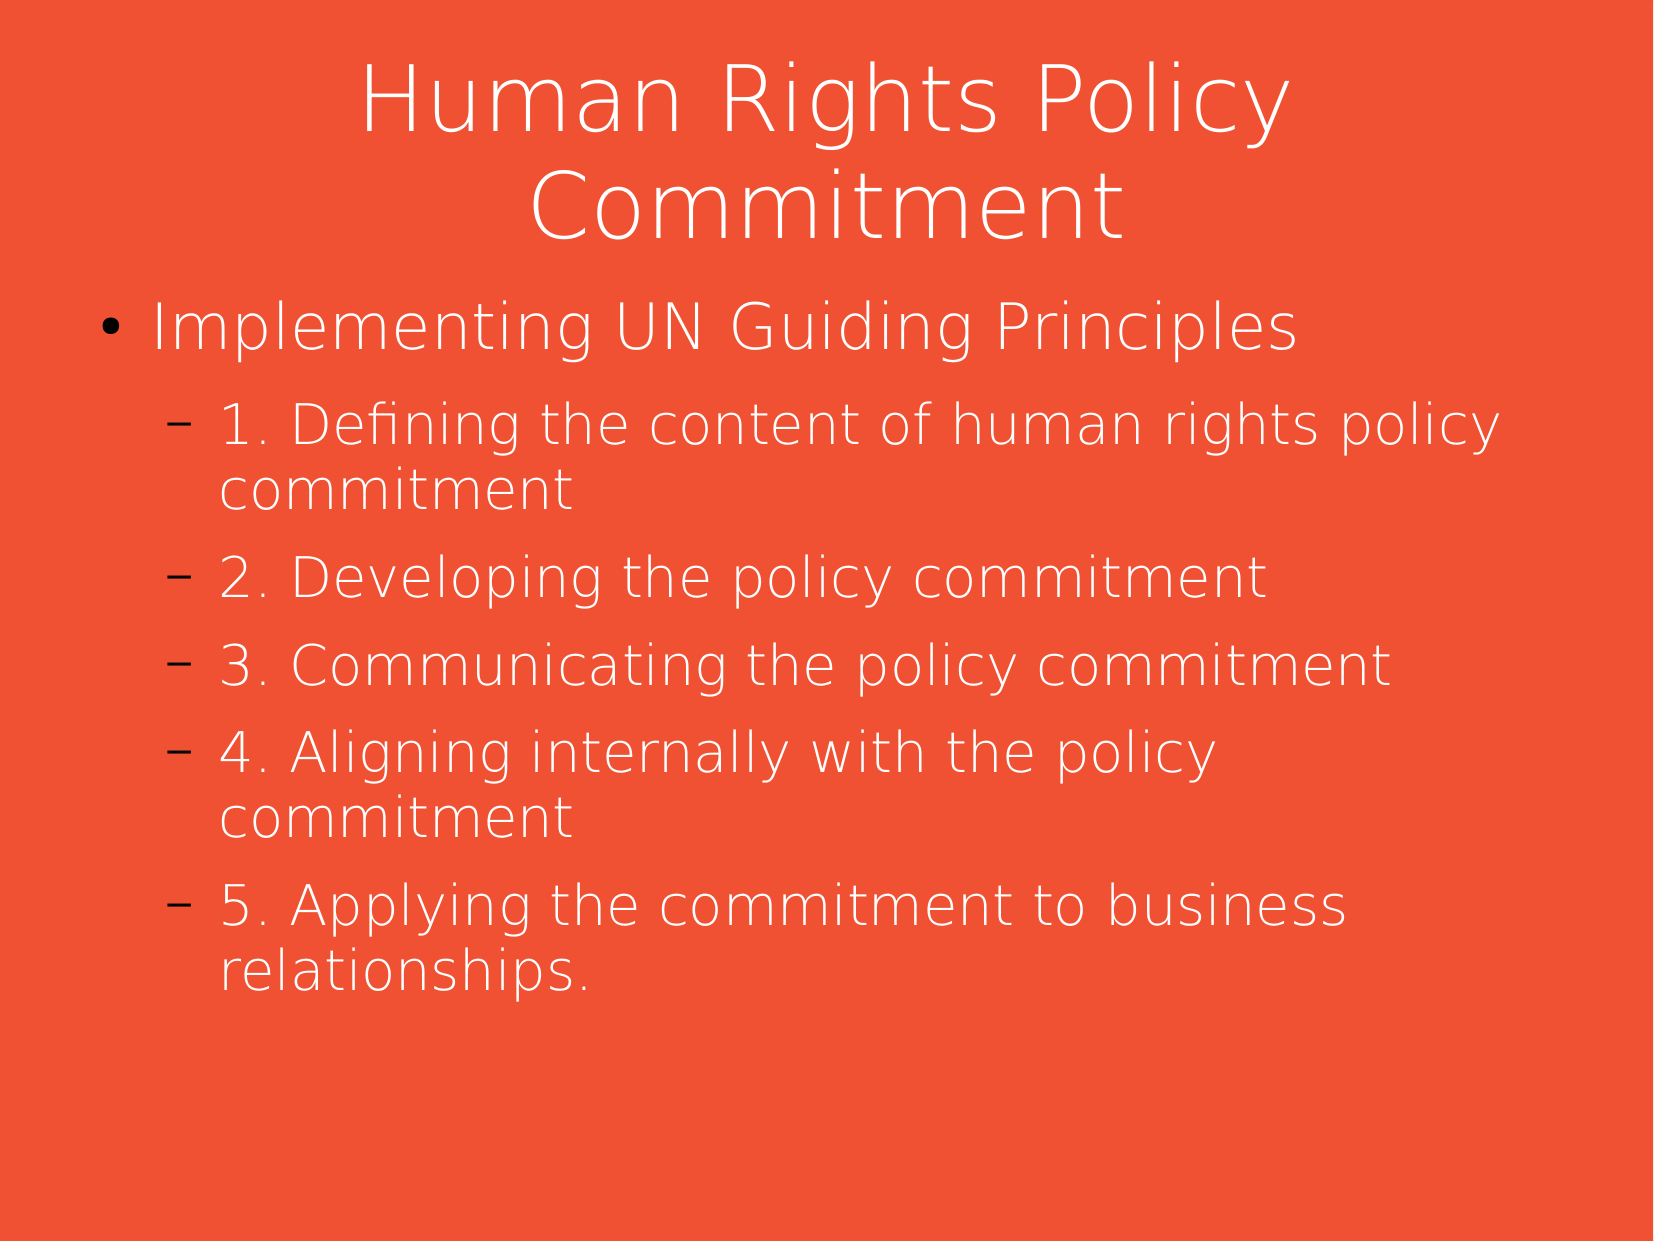

# Human Rights Policy Commitment
Implementing UN Guiding Principles
1. Defining the content of human rights policy commitment
2. Developing the policy commitment
3. Communicating the policy commitment
4. Aligning internally with the policy commitment
5. Applying the commitment to business relationships.